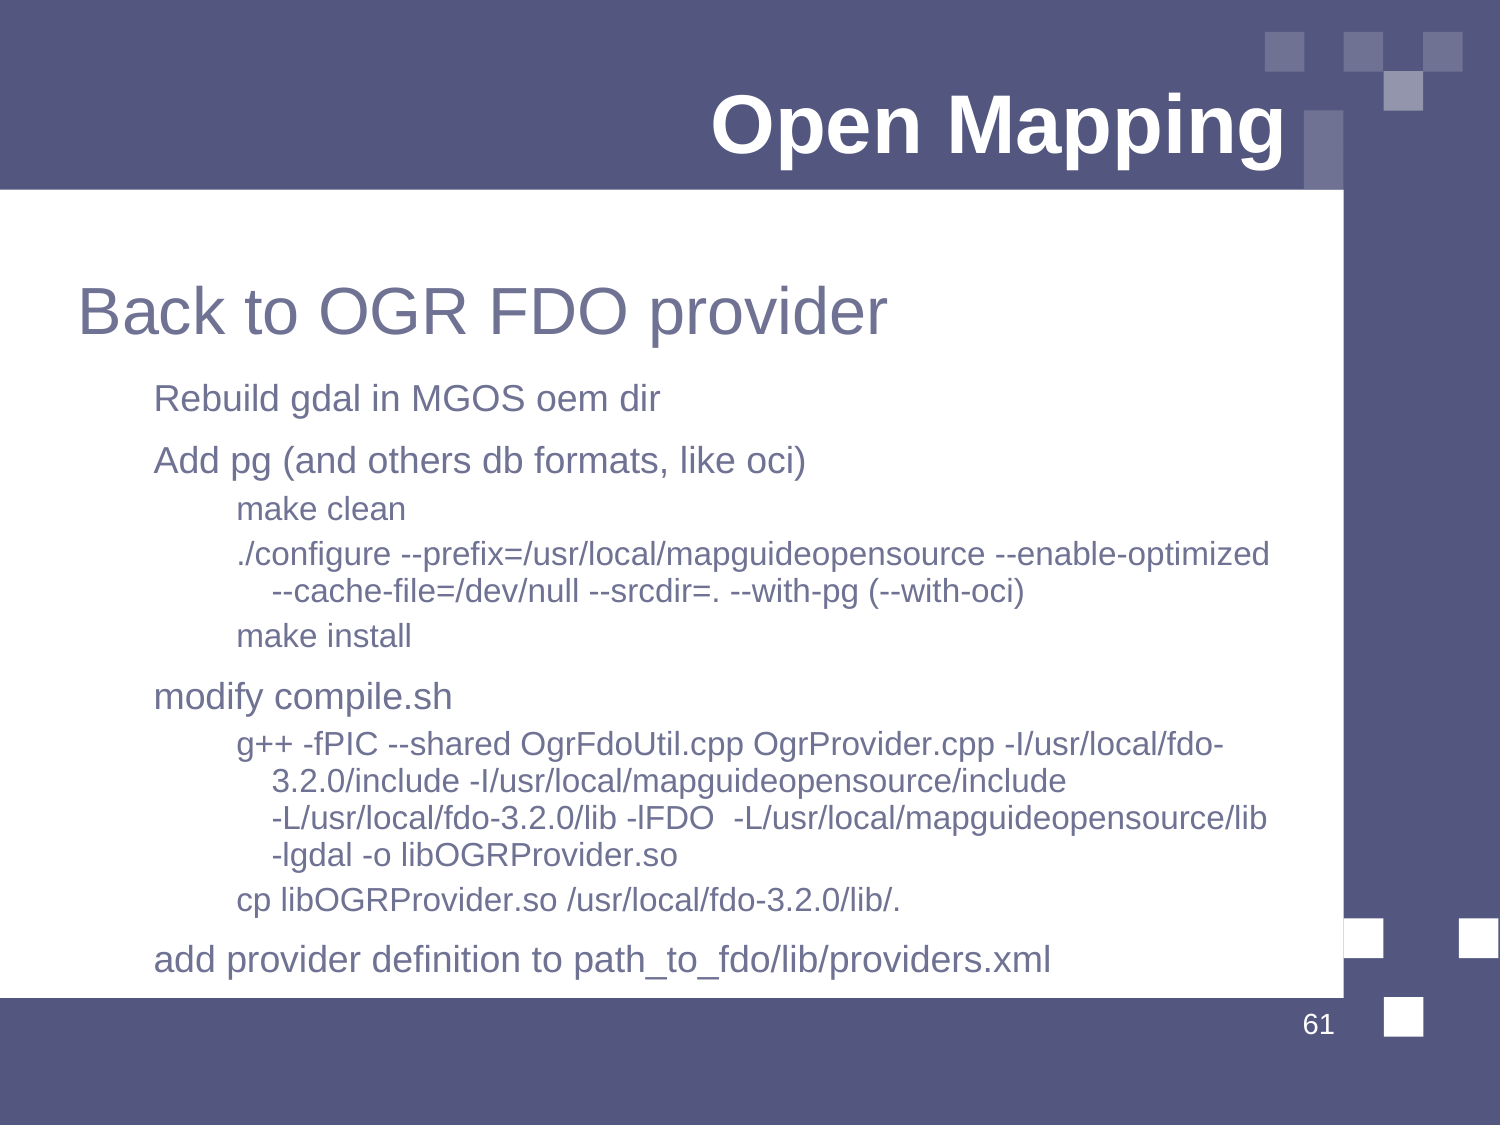

# Open Mapping
 Back to OGR FDO provider
Rebuild gdal in MGOS oem dir
Add pg (and others db formats, like oci)
make clean
./configure --prefix=/usr/local/mapguideopensource --enable-optimized --cache-file=/dev/null --srcdir=. --with-pg (--with-oci)
make install
modify compile.sh
g++ -fPIC --shared OgrFdoUtil.cpp OgrProvider.cpp -I/usr/local/fdo-3.2.0/include -I/usr/local/mapguideopensource/include -L/usr/local/fdo-3.2.0/lib -lFDO -L/usr/local/mapguideopensource/lib -lgdal -o libOGRProvider.so
cp libOGRProvider.so /usr/local/fdo-3.2.0/lib/.
add provider definition to path_to_fdo/lib/providers.xml
61